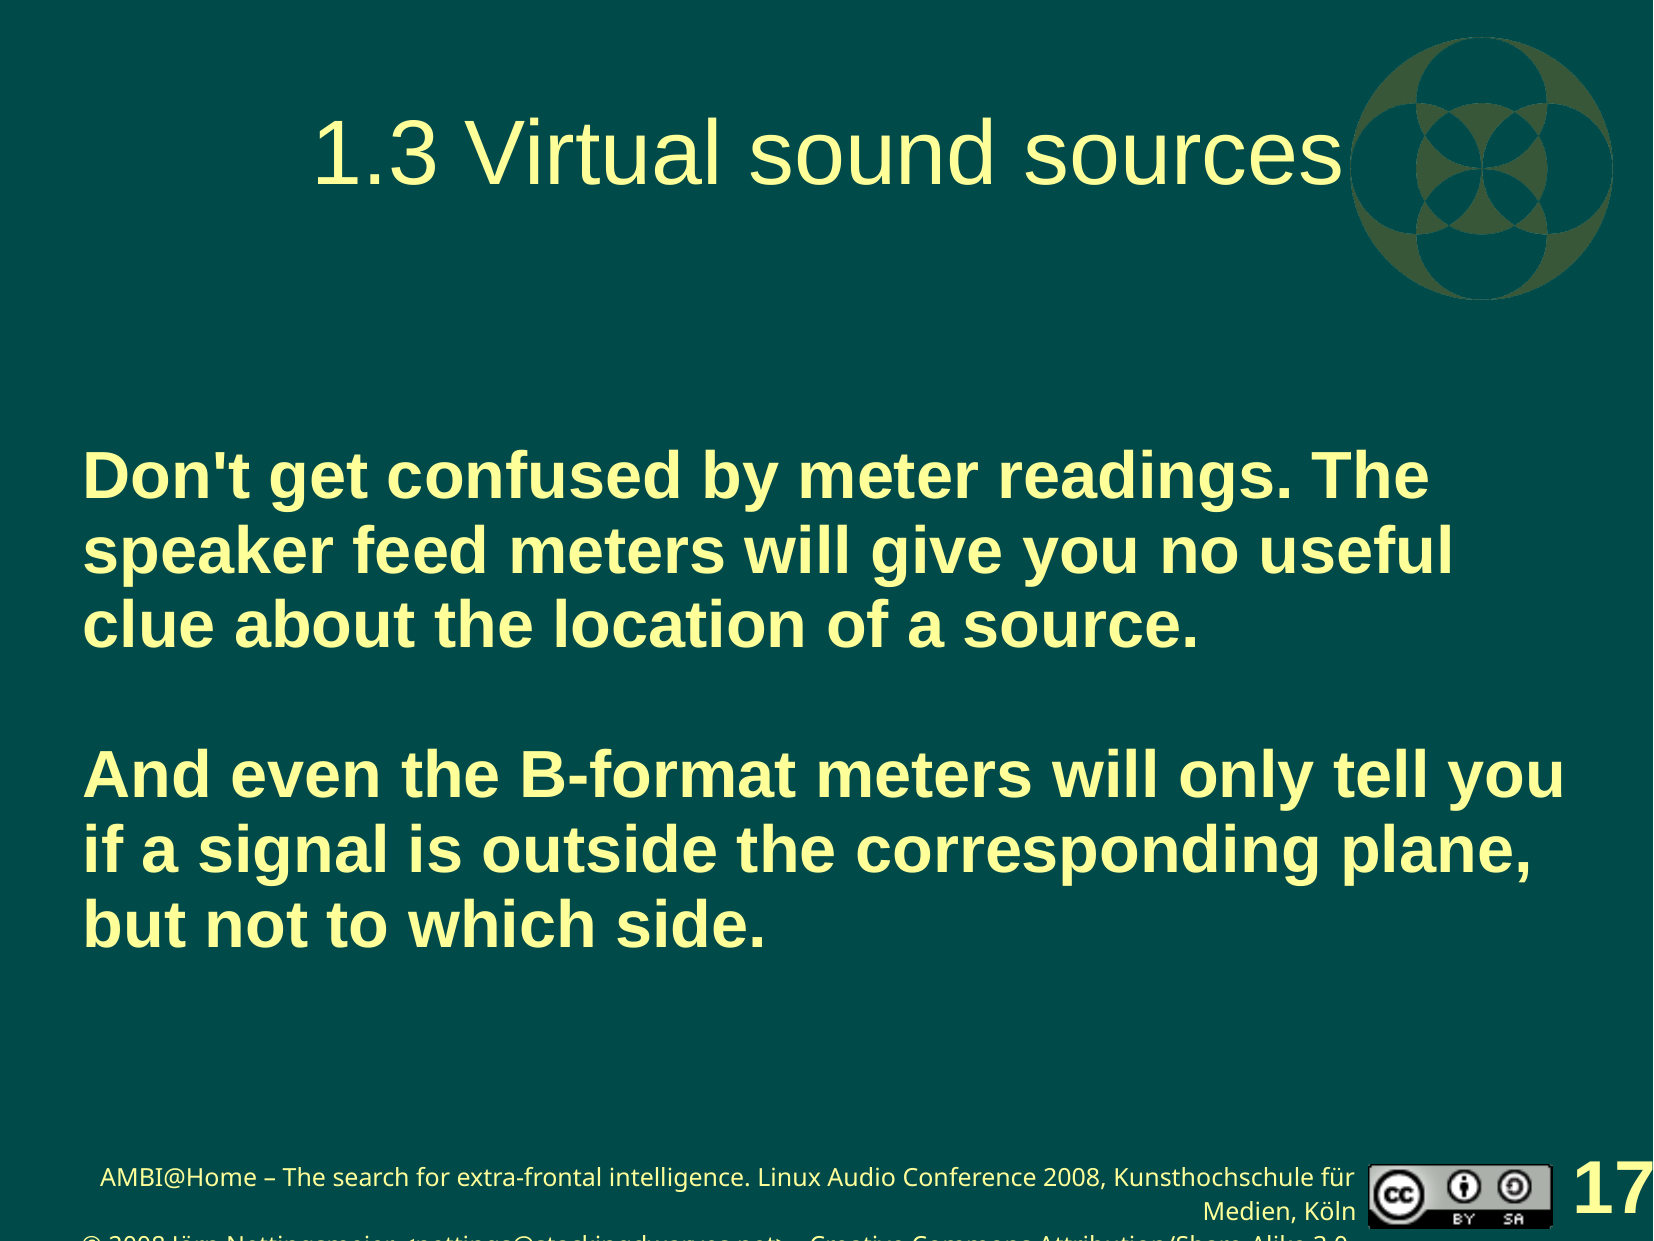

# 1.3 Virtual sound sources
Don't get confused by meter readings. The speaker feed meters will give you no useful clue about the location of a source.
And even the B-format meters will only tell you if a signal is outside the corresponding plane, but not to which side.